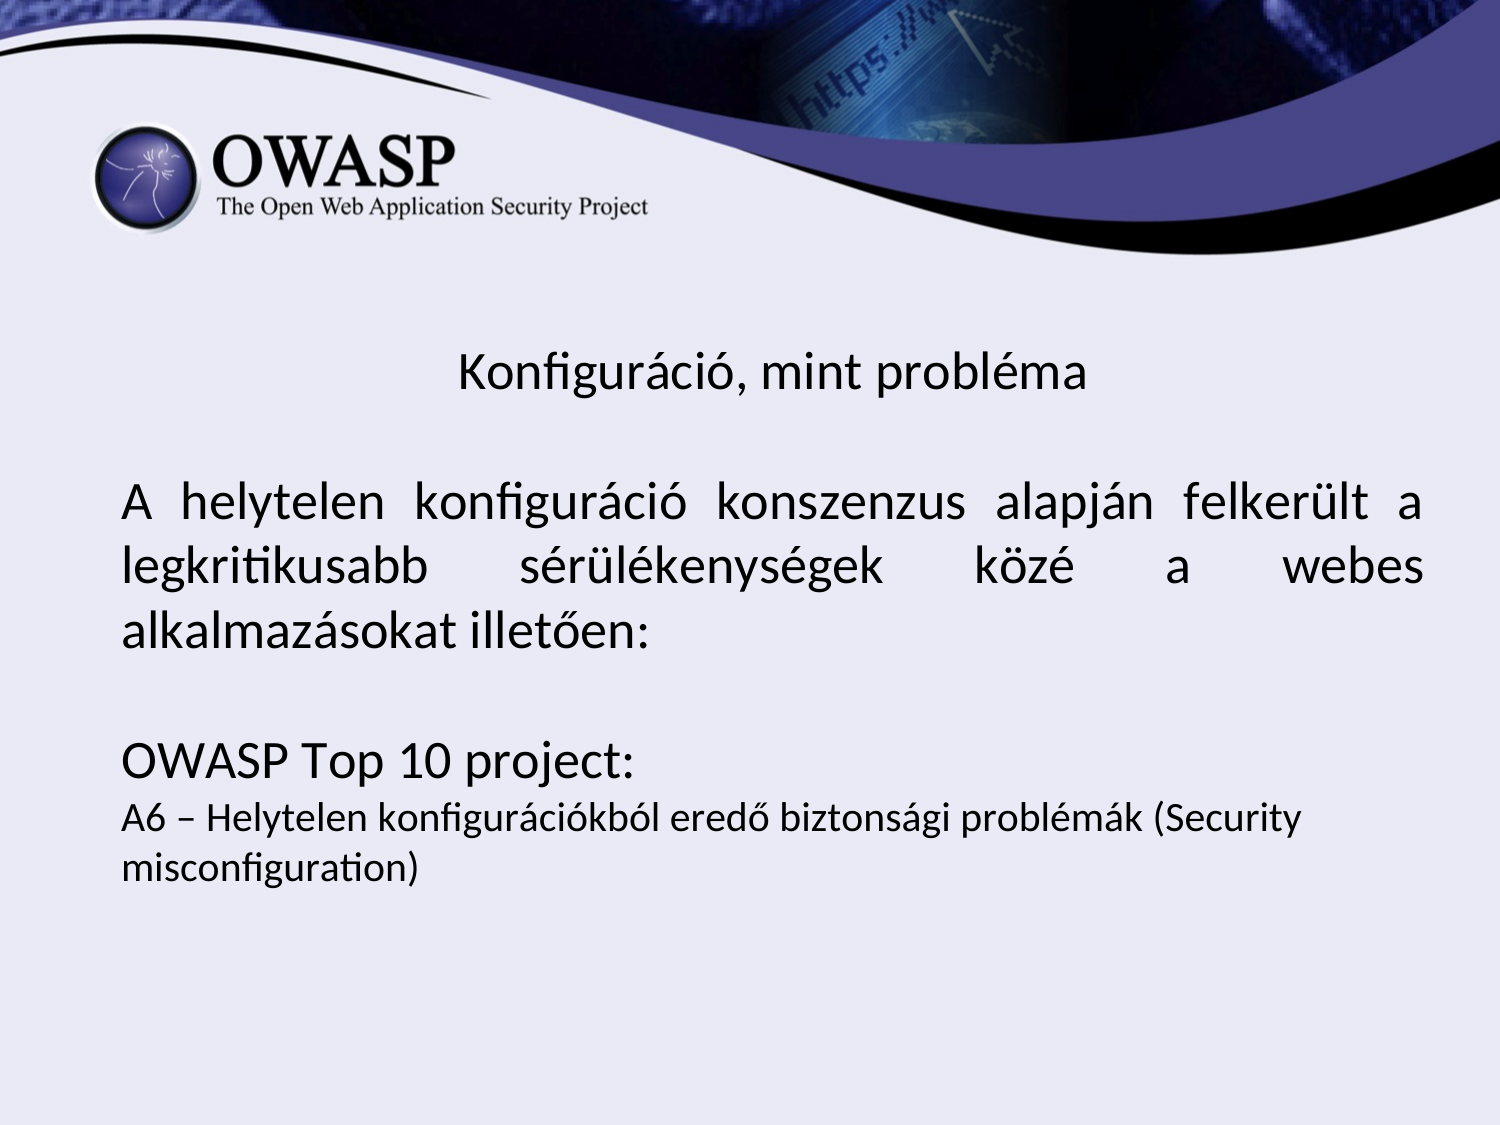

Konfiguráció, mint probléma
A helytelen konfiguráció konszenzus alapján felkerült a legkritikusabb sérülékenységek közé a webes alkalmazásokat illetően:
OWASP Top 10 project:
A6 – Helytelen konfigurációkból eredő biztonsági problémák (Security misconfiguration)